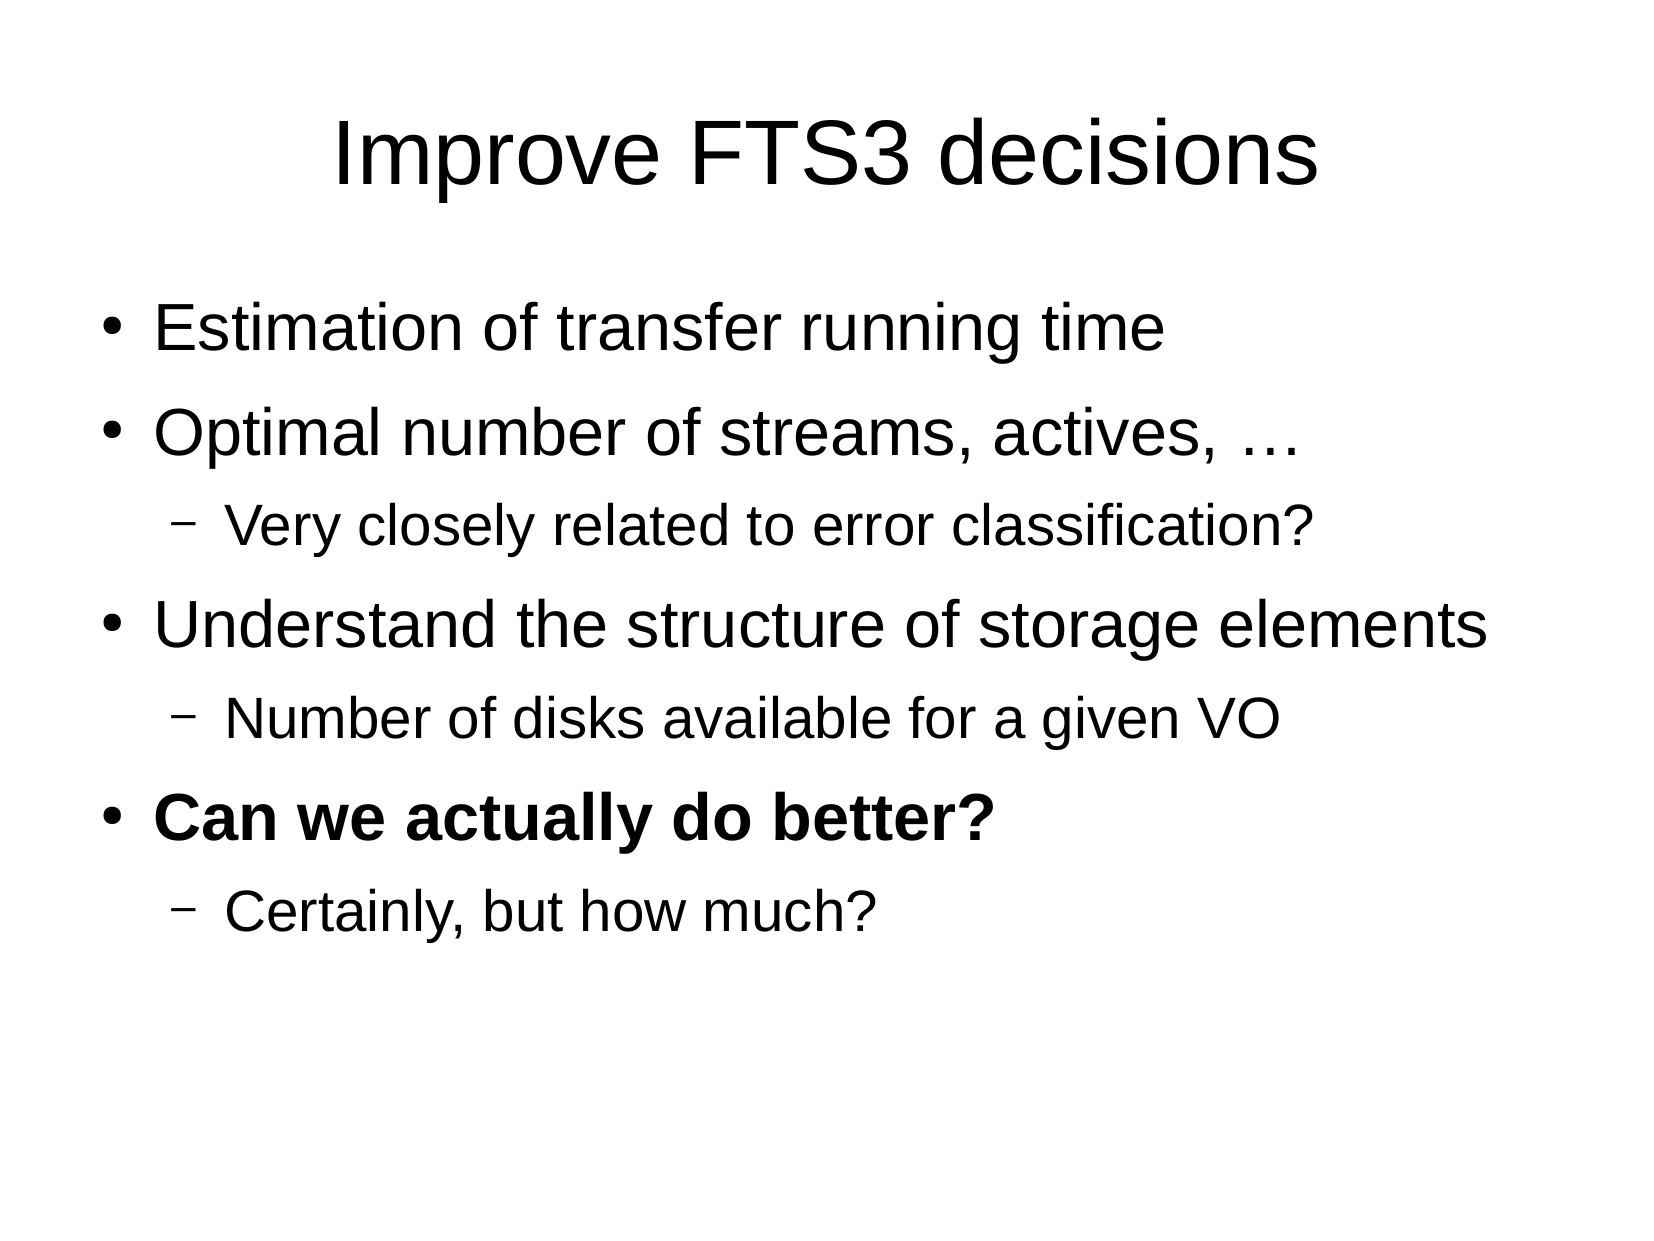

# Improve FTS3 decisions
Estimation of transfer running time
Optimal number of streams, actives, …
Very closely related to error classification?
Understand the structure of storage elements
Number of disks available for a given VO
Can we actually do better?
Certainly, but how much?